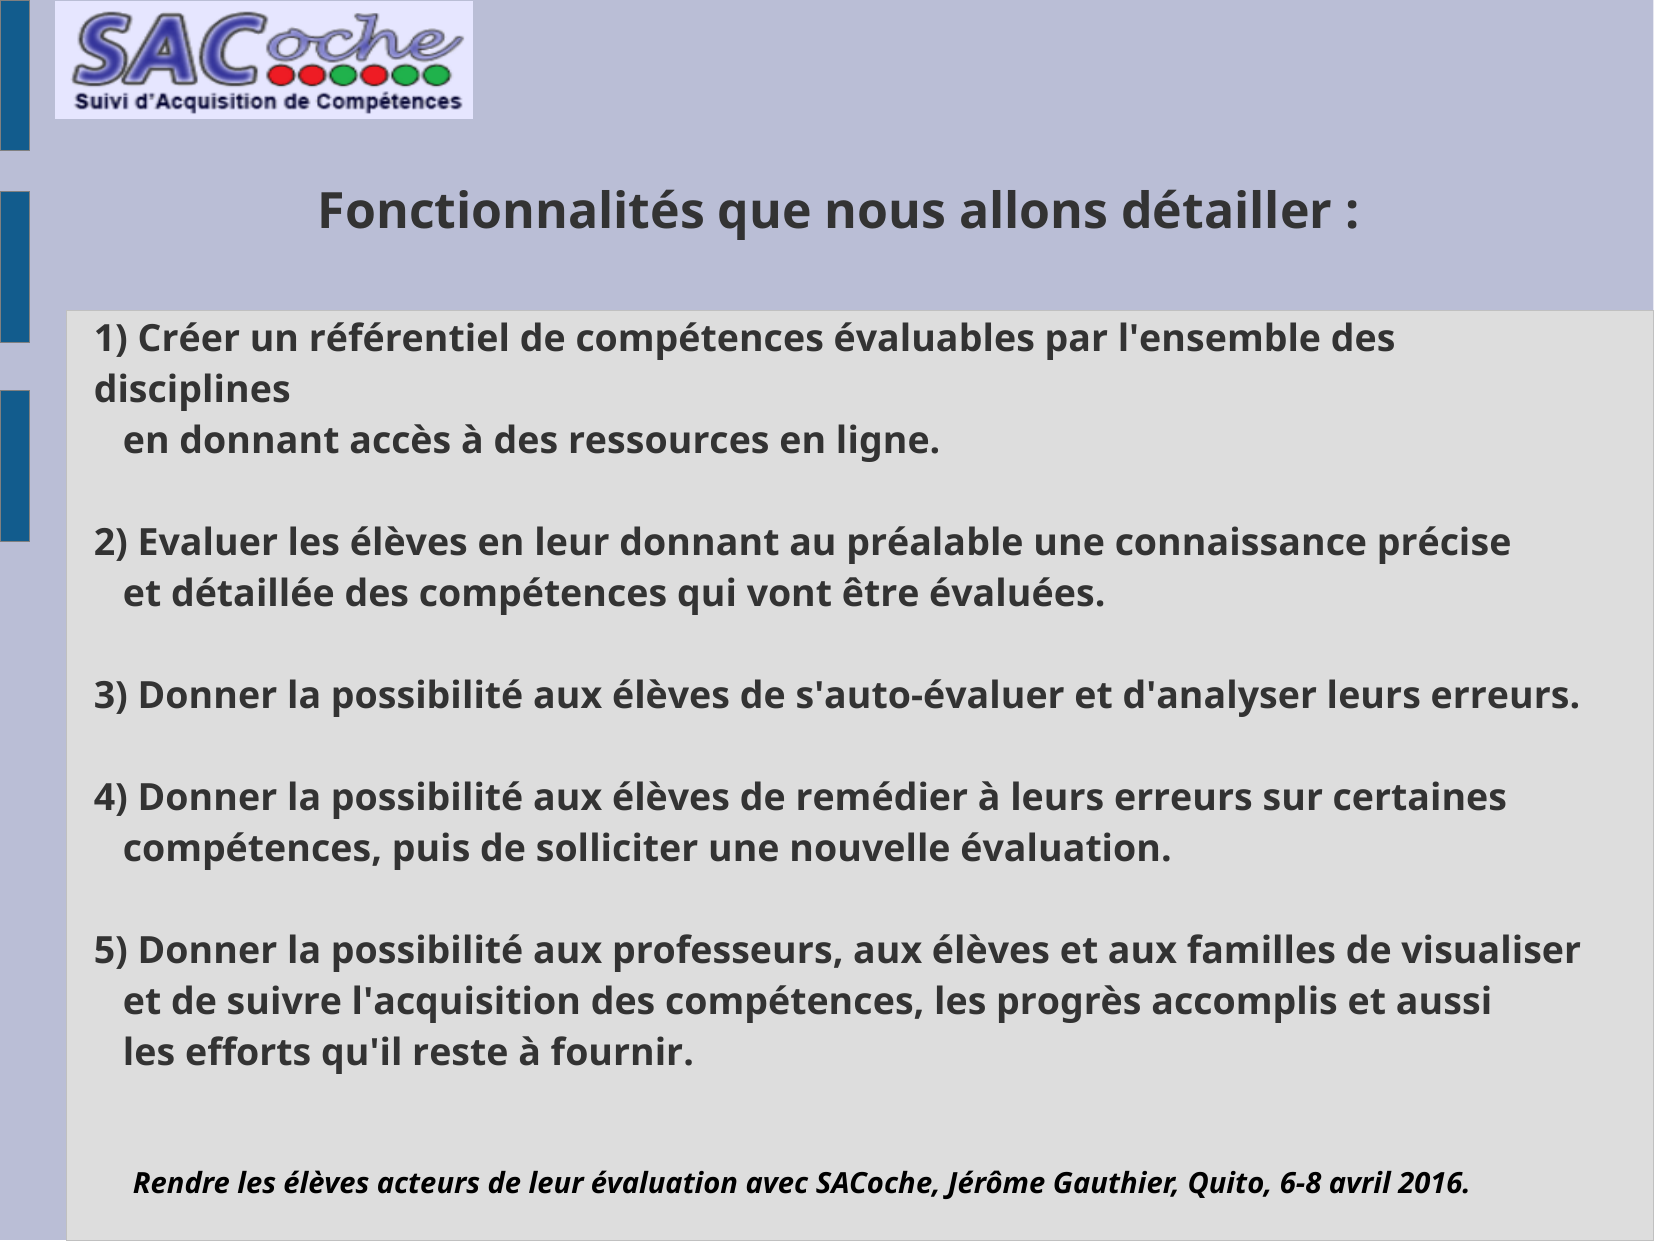

# Fonctionnalités que nous allons détailler : 1) Créer un référentiel de compétences évaluables par l'ensemble des disciplines en donnant accès à des ressources en ligne. 2) Evaluer les élèves en leur donnant au préalable une connaissance précise et détaillée des compétences qui vont être évaluées. 3) Donner la possibilité aux élèves de s'auto-évaluer et d'analyser leurs erreurs. 4) Donner la possibilité aux élèves de remédier à leurs erreurs sur certaines compétences, puis de solliciter une nouvelle évaluation. 5) Donner la possibilité aux professeurs, aux élèves et aux familles de visualiser et de suivre l'acquisition des compétences, les progrès accomplis et aussi les efforts qu'il reste à fournir.
Rendre les élèves acteurs de leur évaluation avec SACoche, Jérôme Gauthier, Quito, 6-8 avril 2016.